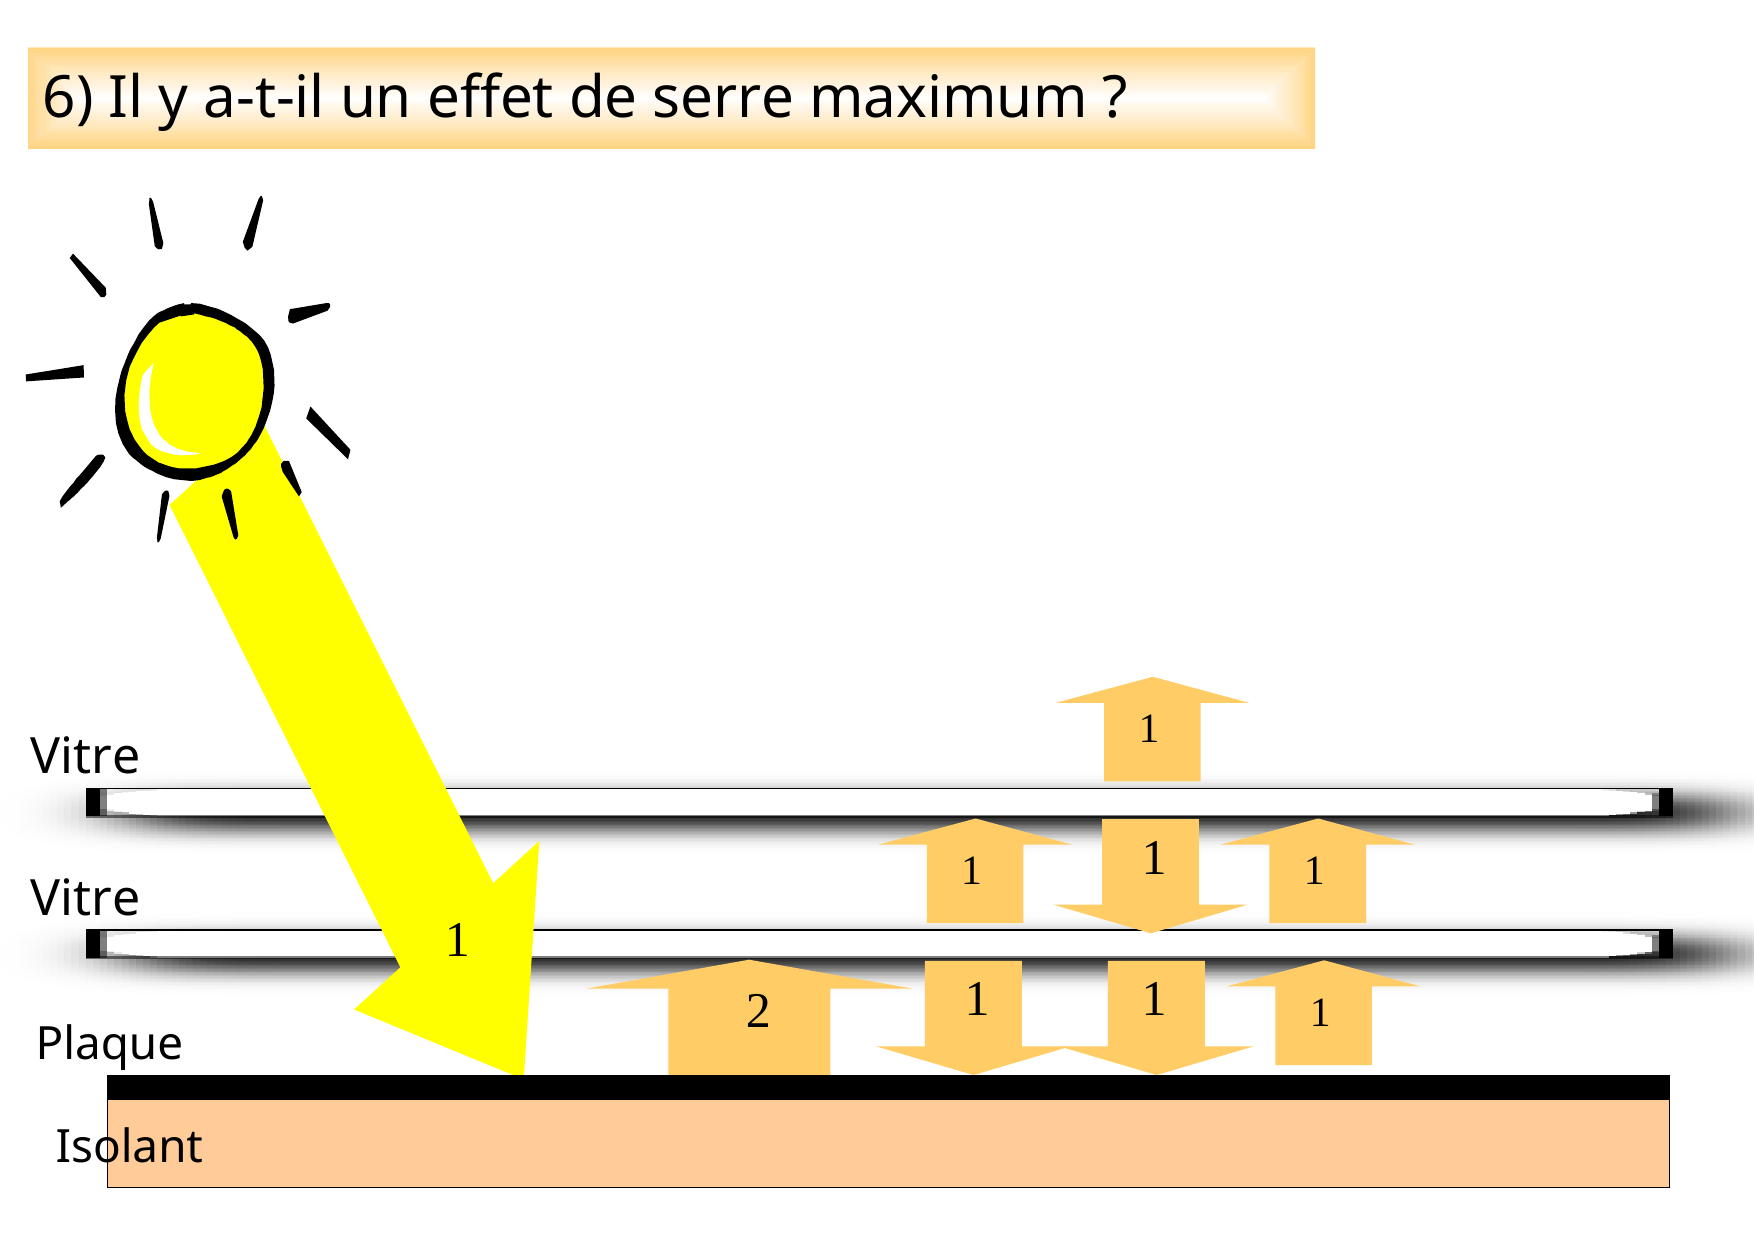

6) Il y a-t-il un effet de serre maximum ?
1
Vitre
1
1
1
Vitre
1
1
1
2
1
Plaque
Isolant